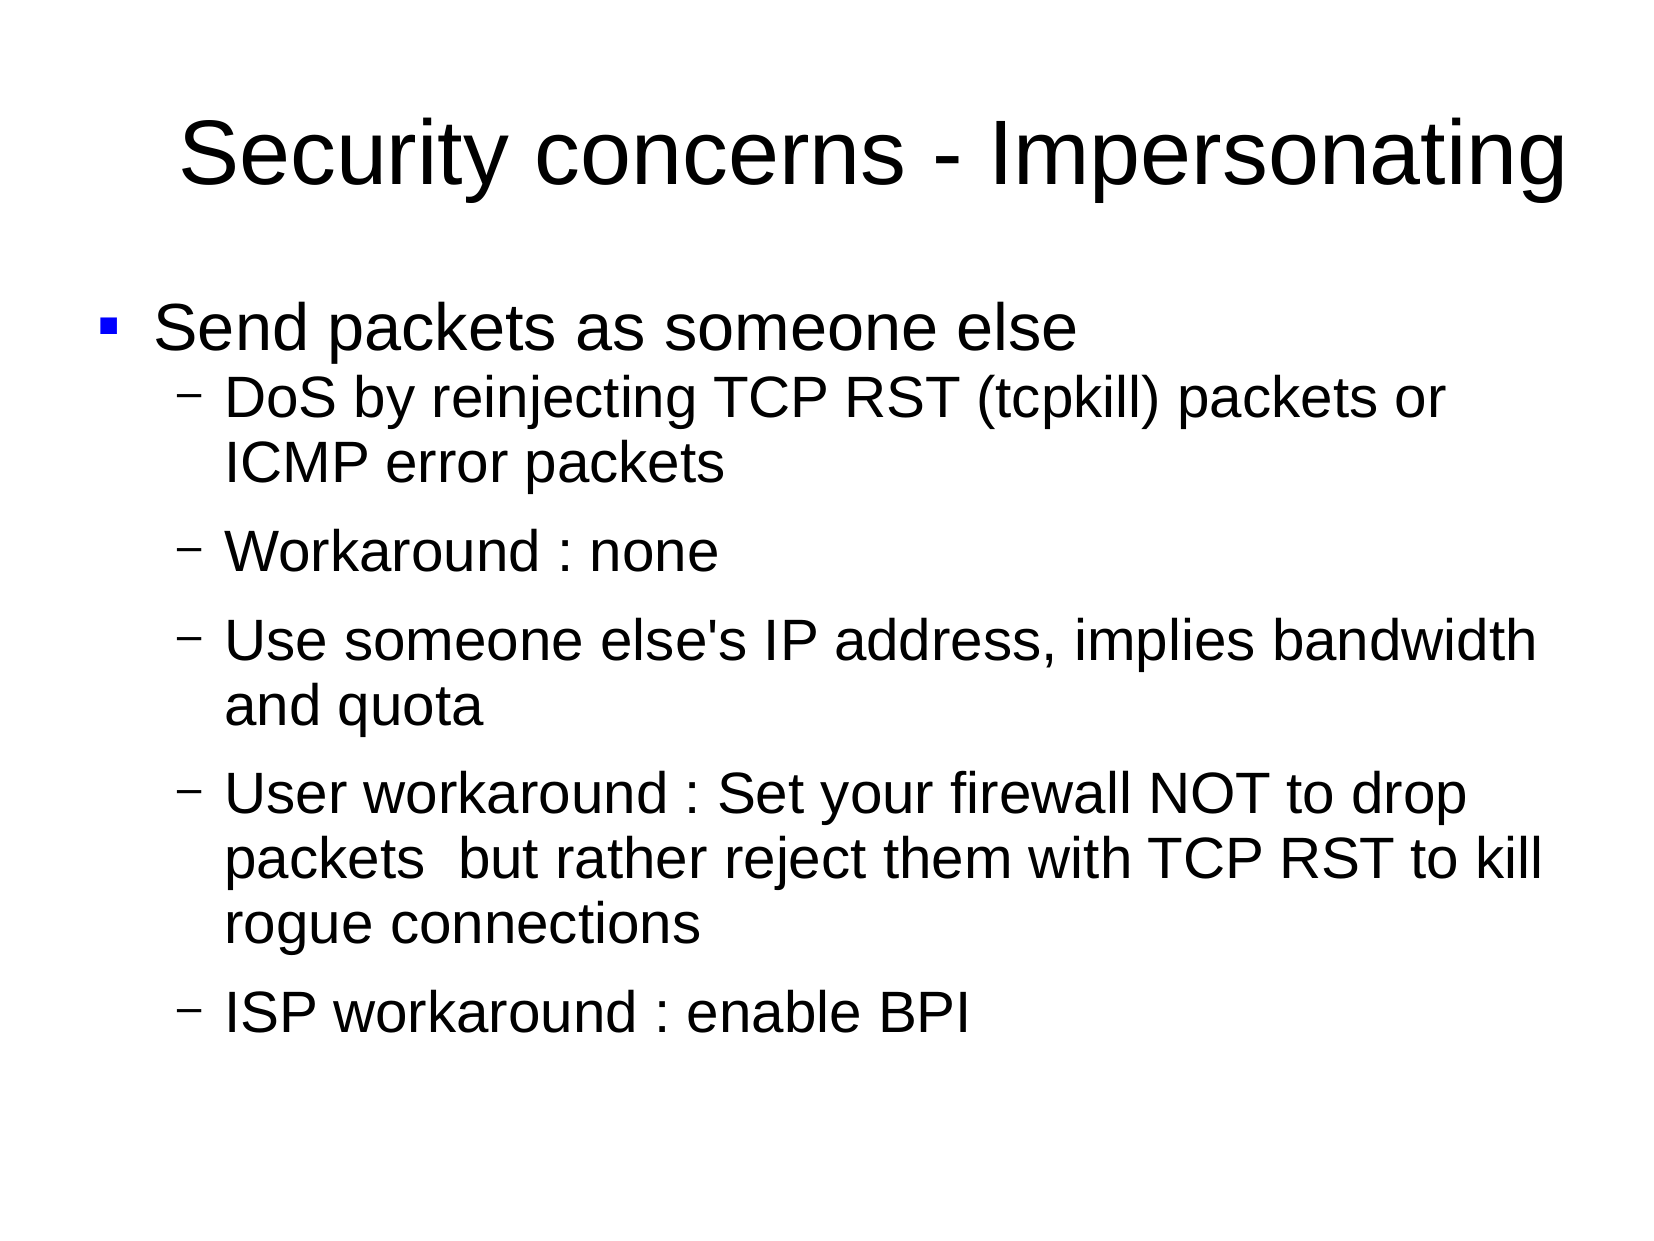

# Security concerns - Impersonating
Send packets as someone else
DoS by reinjecting TCP RST (tcpkill) packets or ICMP error packets
Workaround : none
Use someone else's IP address, implies bandwidth and quota
User workaround : Set your firewall NOT to drop packets but rather reject them with TCP RST to kill rogue connections
ISP workaround : enable BPI